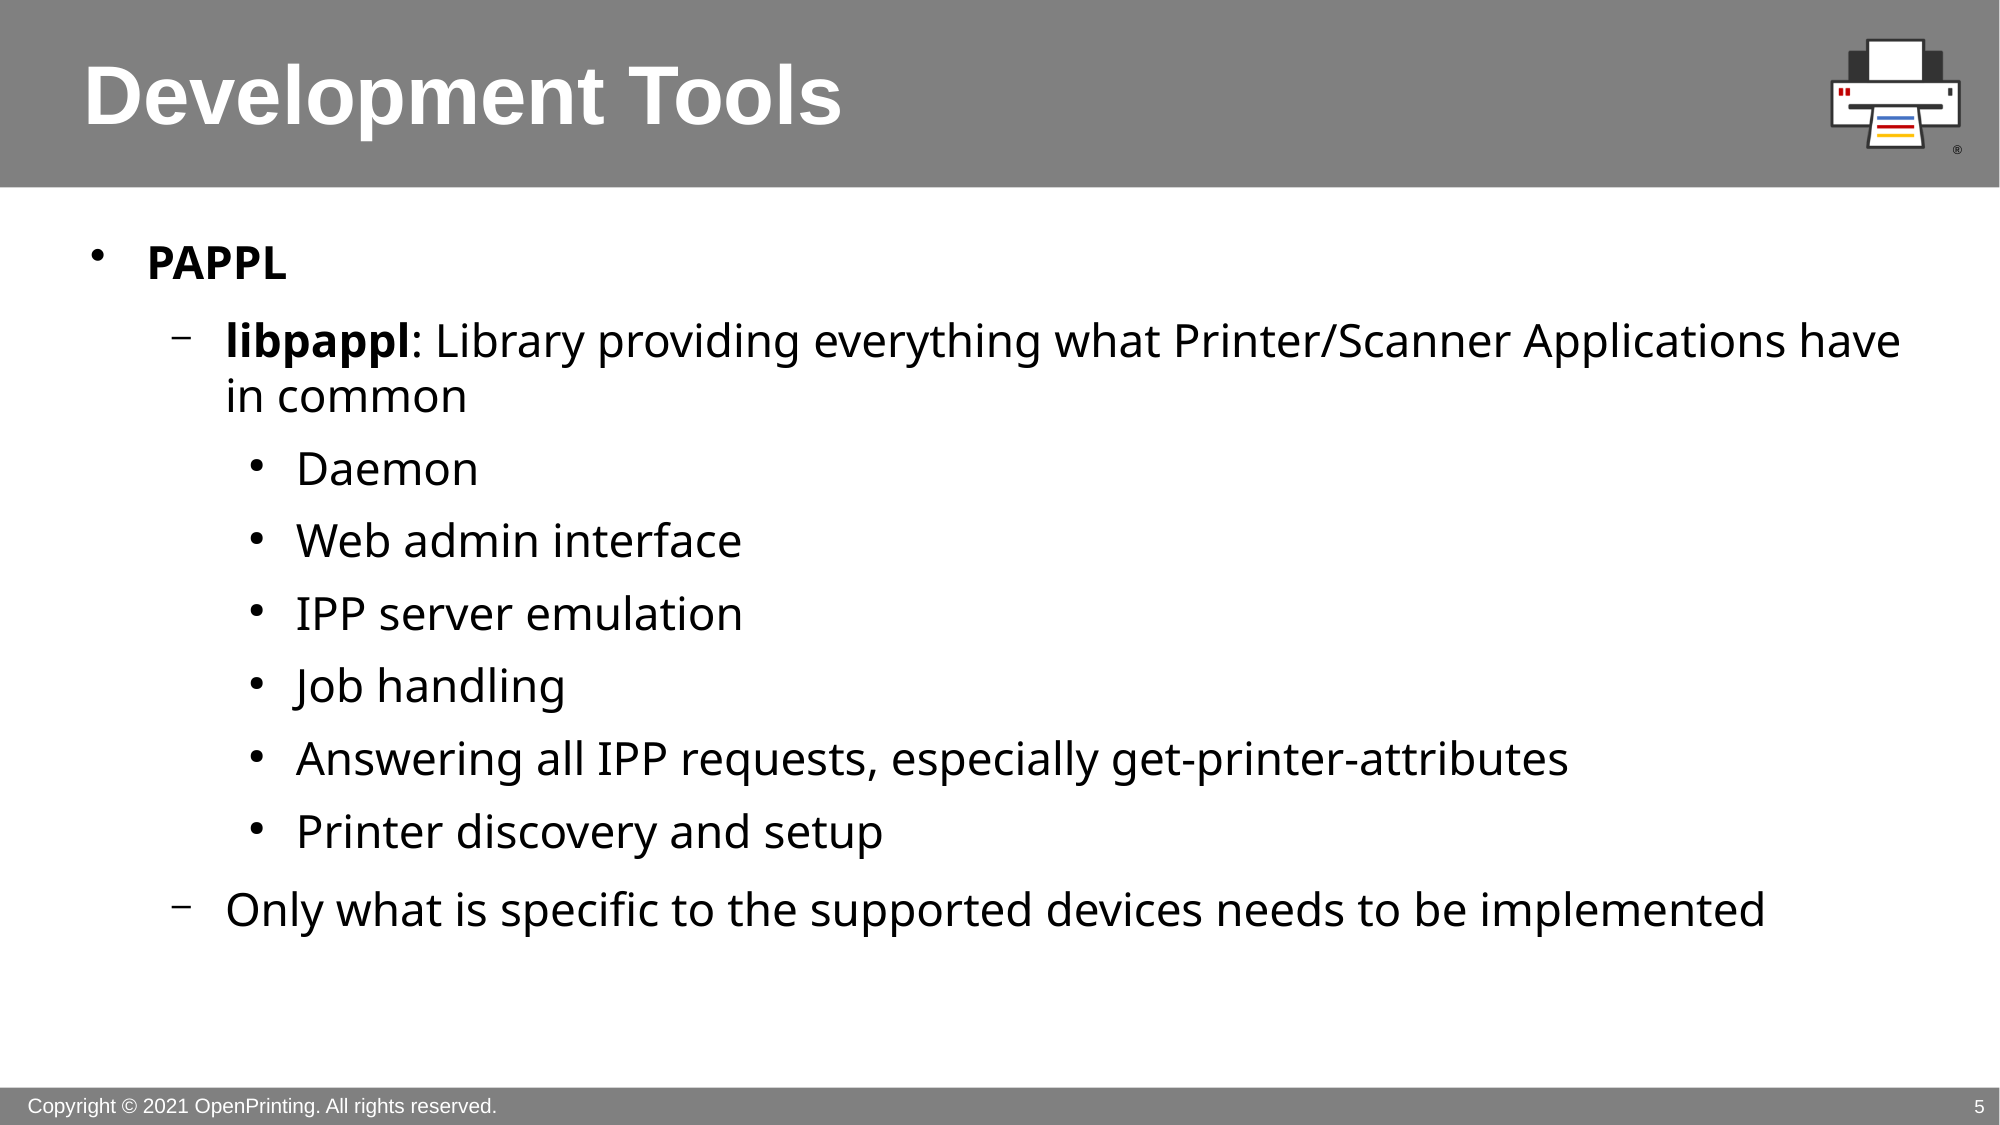

Development Tools
# PAPPL
libpappl: Library providing everything what Printer/Scanner Applications have in common
Daemon
Web admin interface
IPP server emulation
Job handling
Answering all IPP requests, especially get-printer-attributes
Printer discovery and setup
Only what is specific to the supported devices needs to be implemented